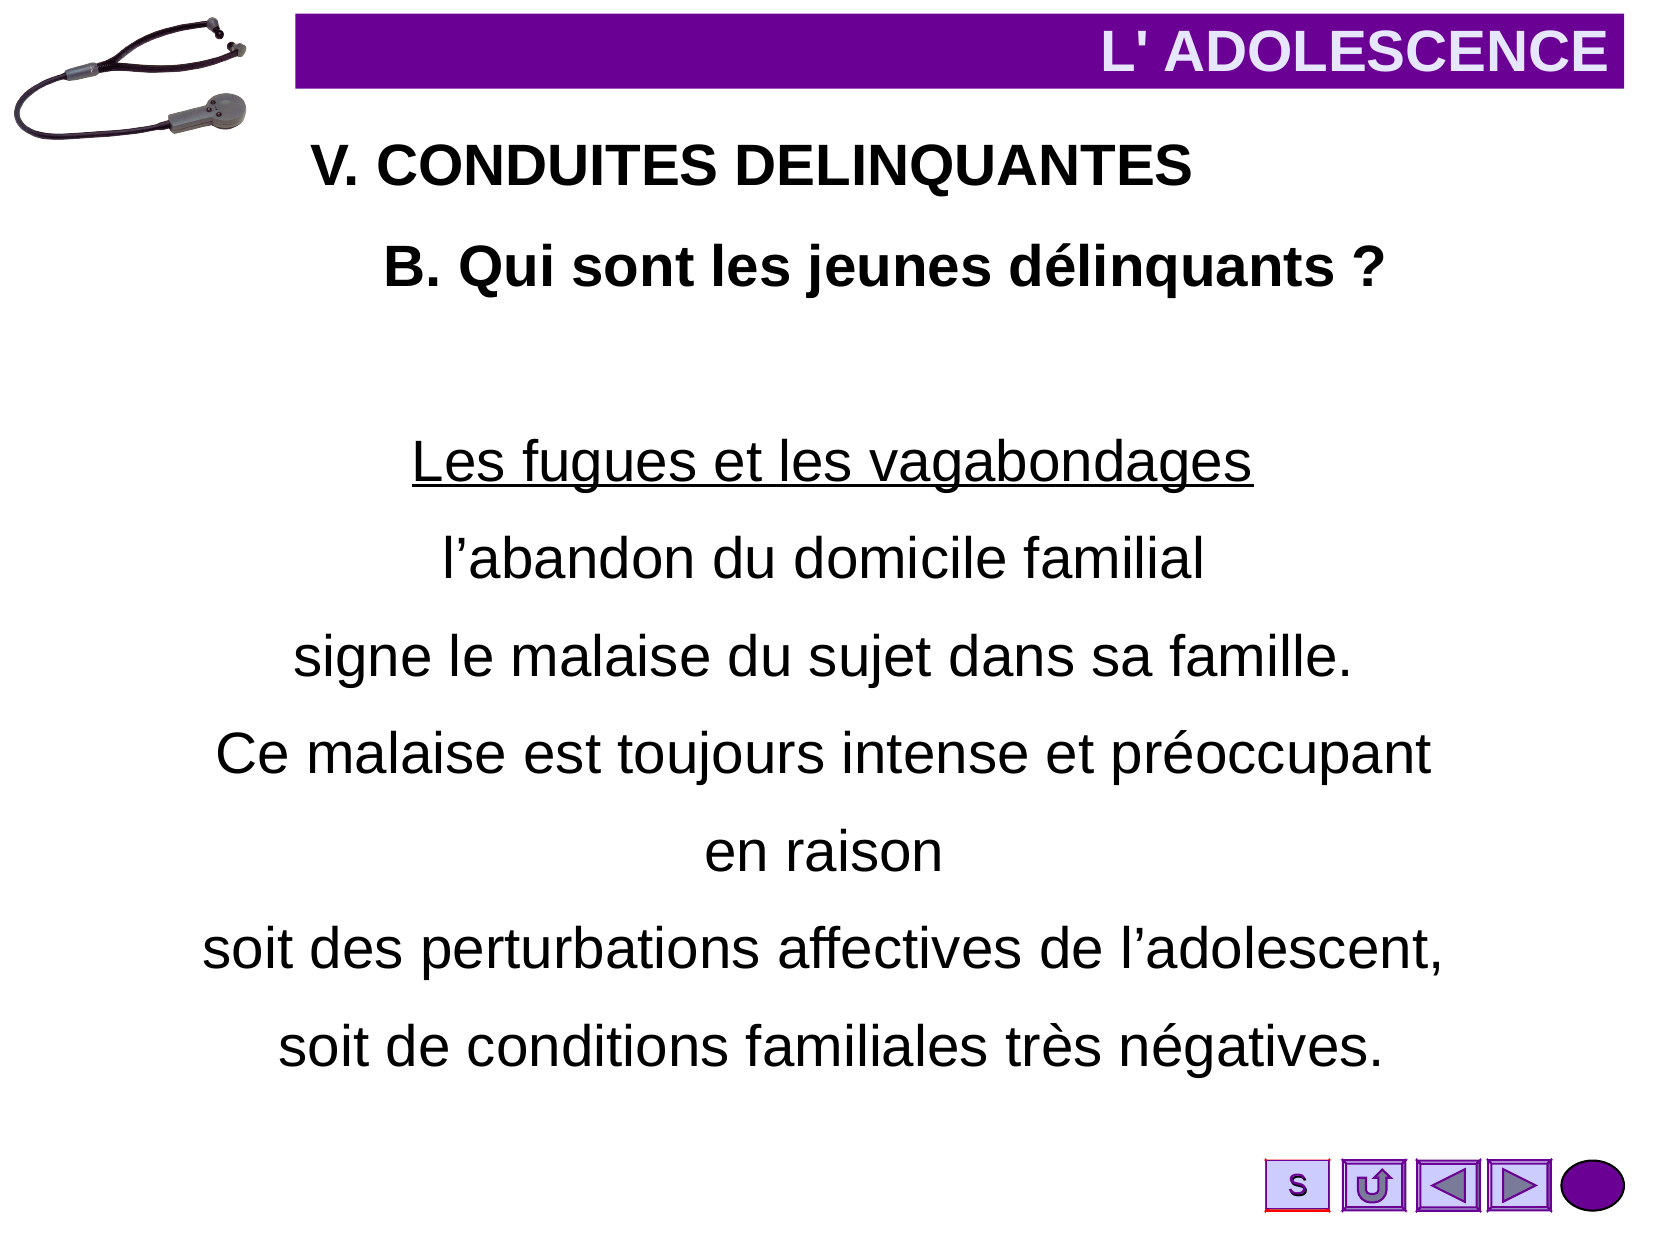

L' ADOLESCENCE
V. CONDUITES DELINQUANTES
B. Qui sont les jeunes délinquants ?
Les fugues et les vagabondages
l’abandon du domicile familial
signe le malaise du sujet dans sa famille.
Ce malaise est toujours intense et préoccupant
en raison
soit des perturbations affectives de l’adolescent,
soit de conditions familiales très négatives.